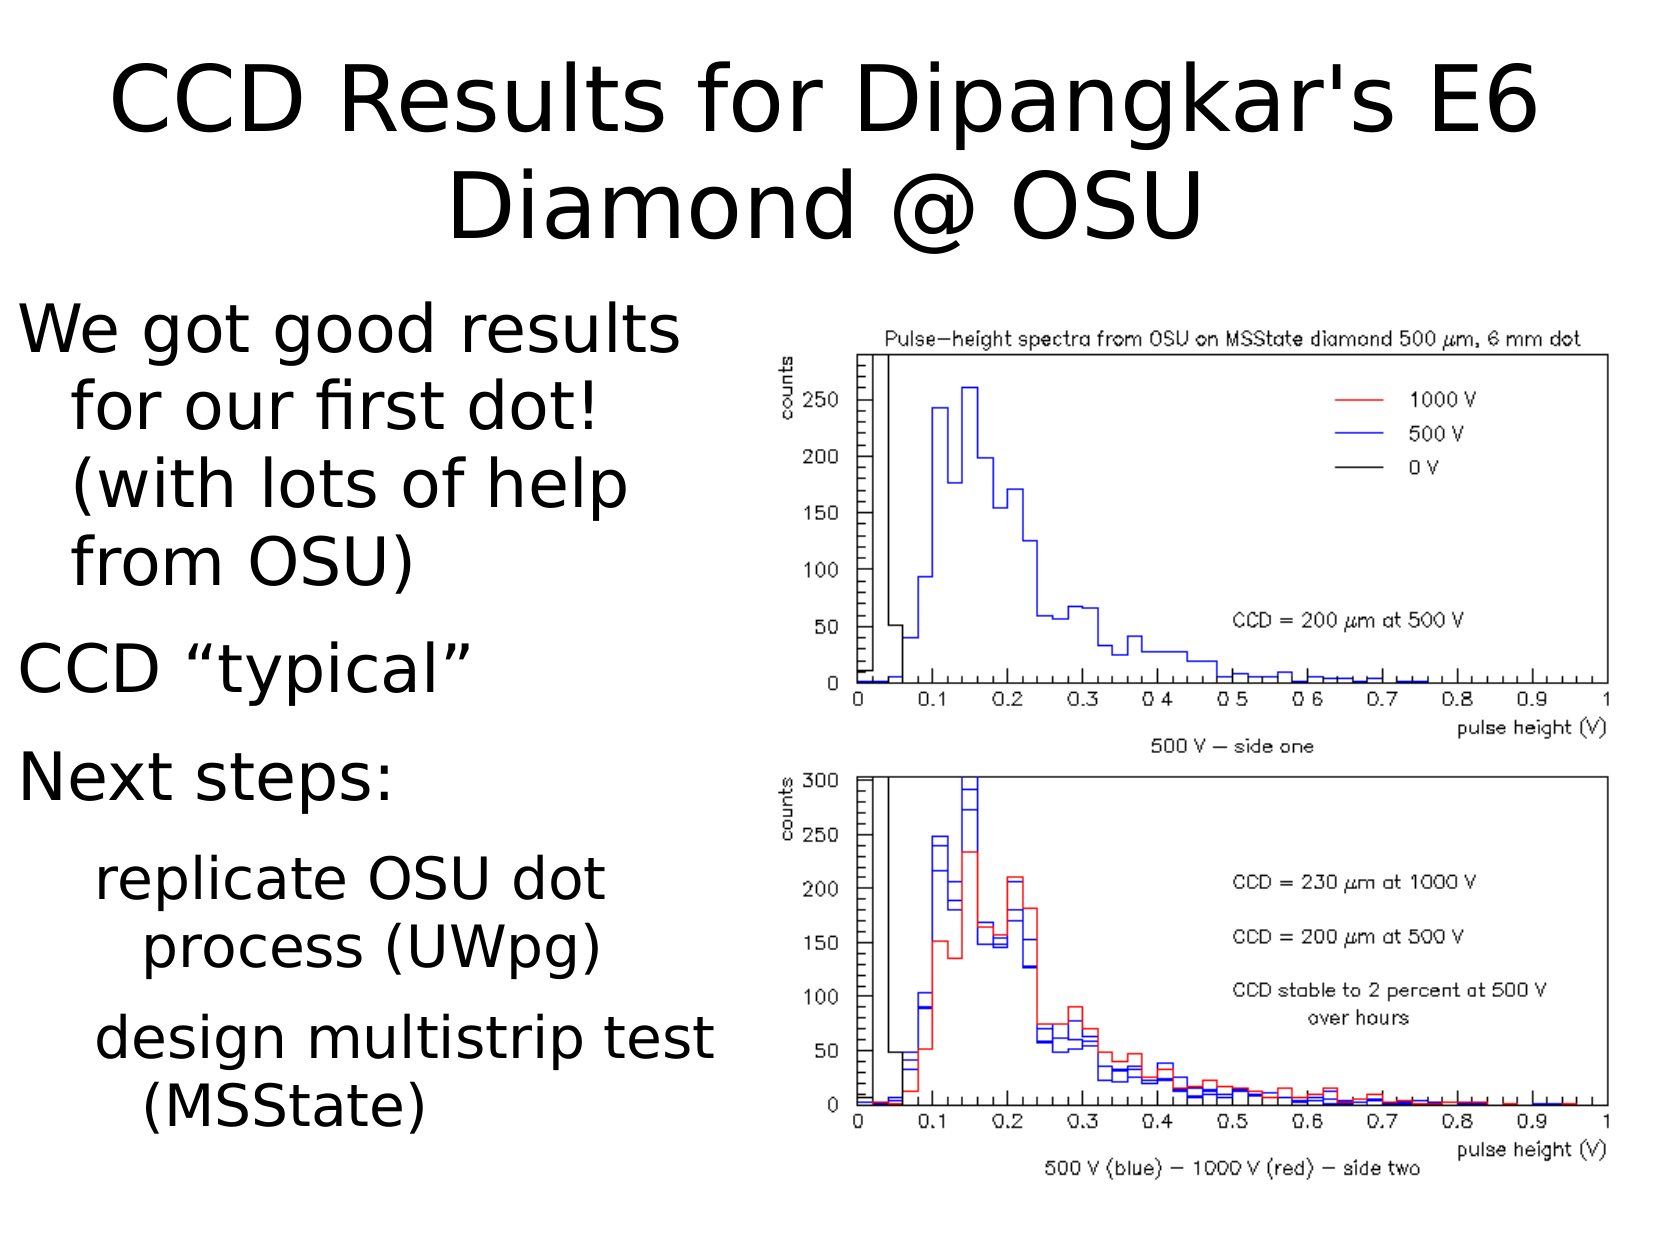

# CCD Results for Dipangkar's E6 Diamond @ OSU
We got good results for our first dot! (with lots of help from OSU)
CCD “typical”
Next steps:
replicate OSU dot process (UWpg)
design multistrip test (MSState)